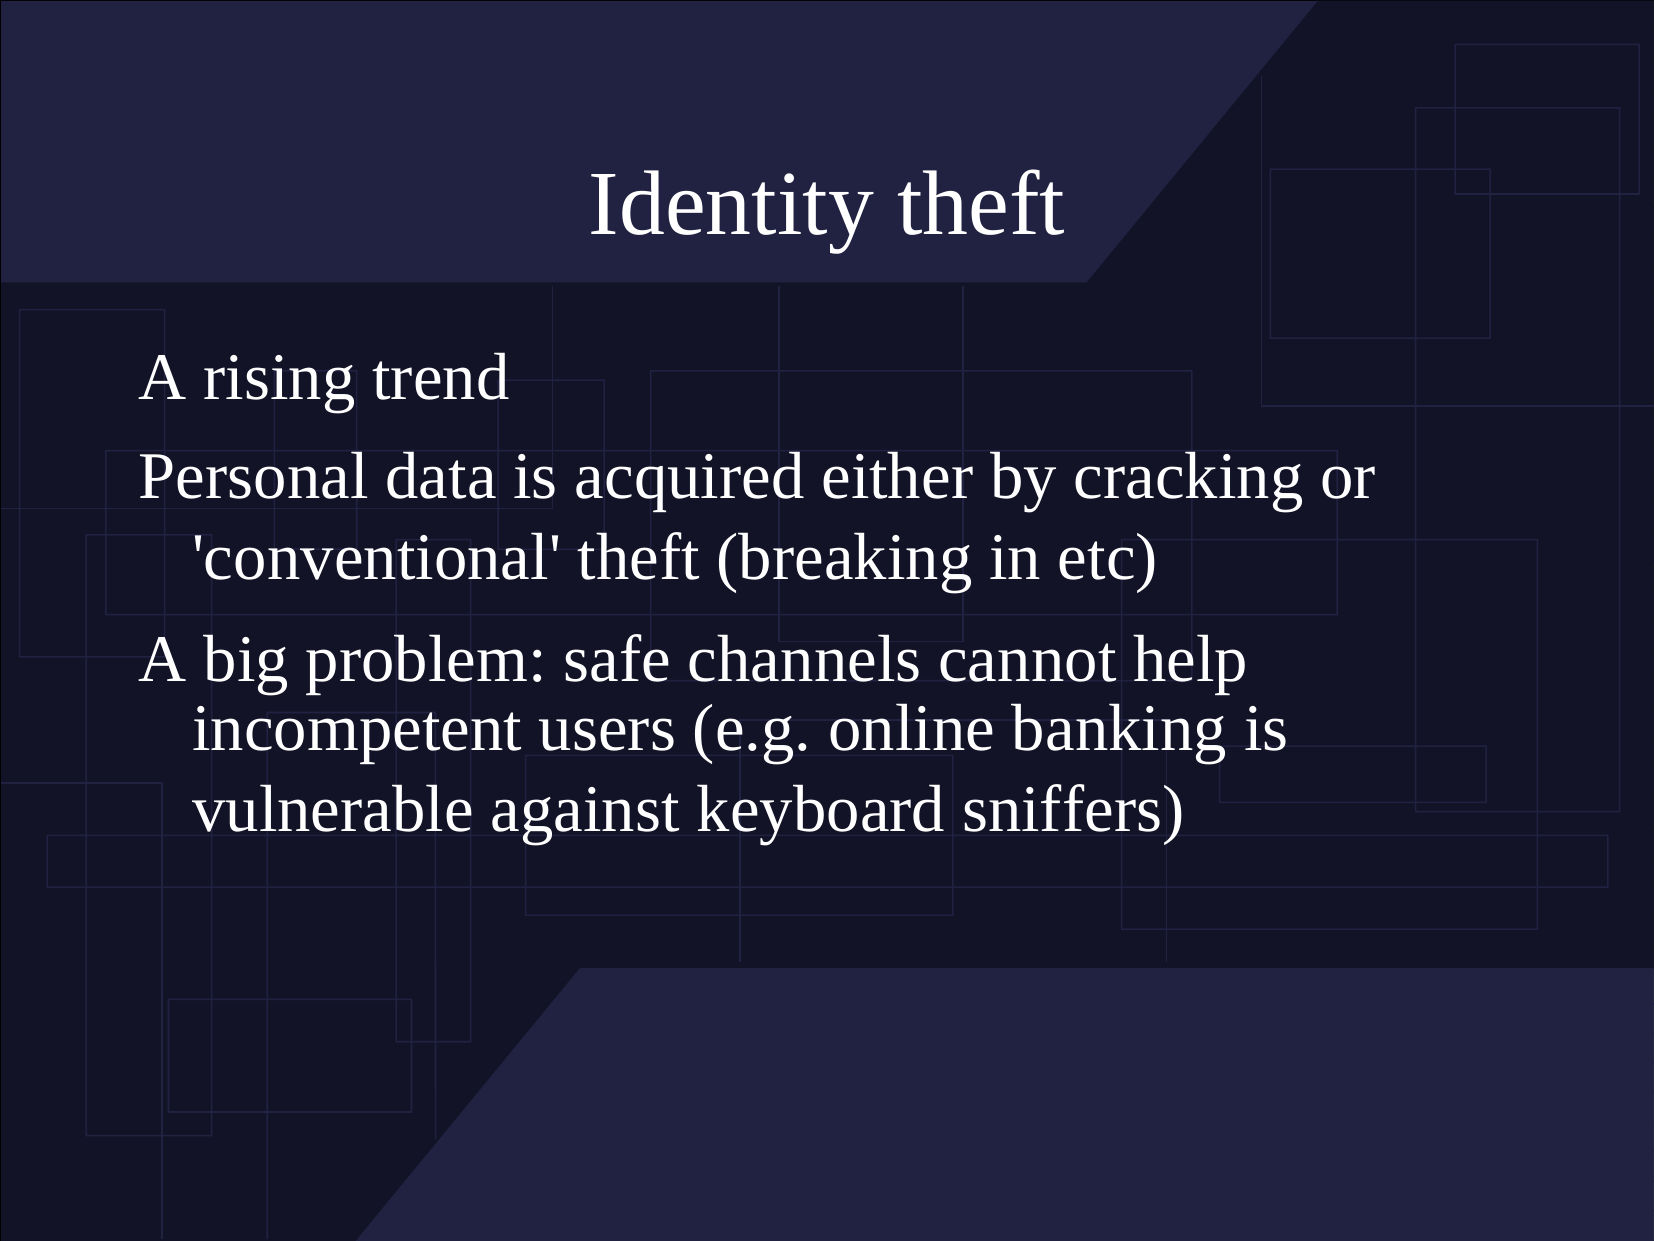

# Identity theft
A rising trend
Personal data is acquired either by cracking or 'conventional' theft (breaking in etc)‏
A big problem: safe channels cannot help incompetent users (e.g. online banking is vulnerable against keyboard sniffers)‏